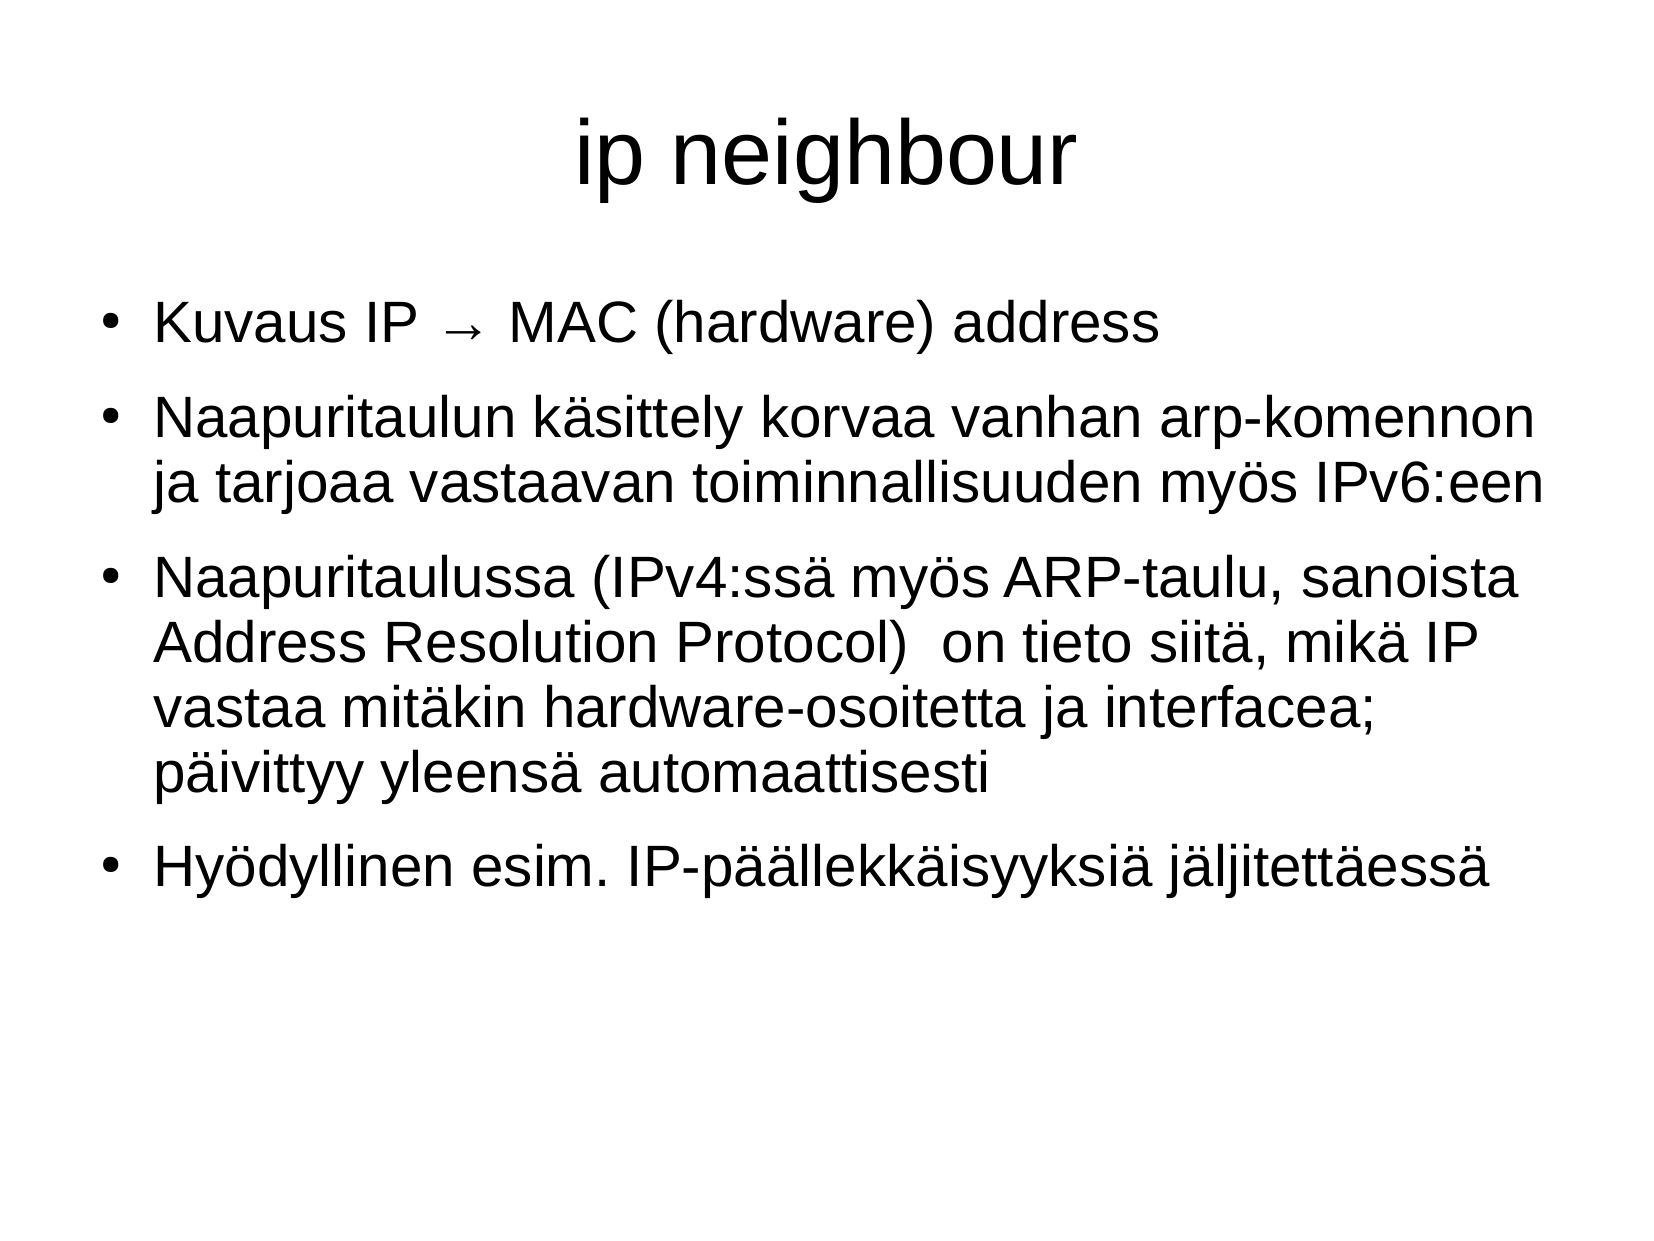

# ip neighbour
Kuvaus IP → MAC (hardware) address
Naapuritaulun käsittely korvaa vanhan arp-komennon ja tarjoaa vastaavan toiminnallisuuden myös IPv6:een
Naapuritaulussa (IPv4:ssä myös ARP-taulu, sanoista Address Resolution Protocol) on tieto siitä, mikä IP vastaa mitäkin hardware-osoitetta ja interfacea; päivittyy yleensä automaattisesti
Hyödyllinen esim. IP-päällekkäisyyksiä jäljitettäessä